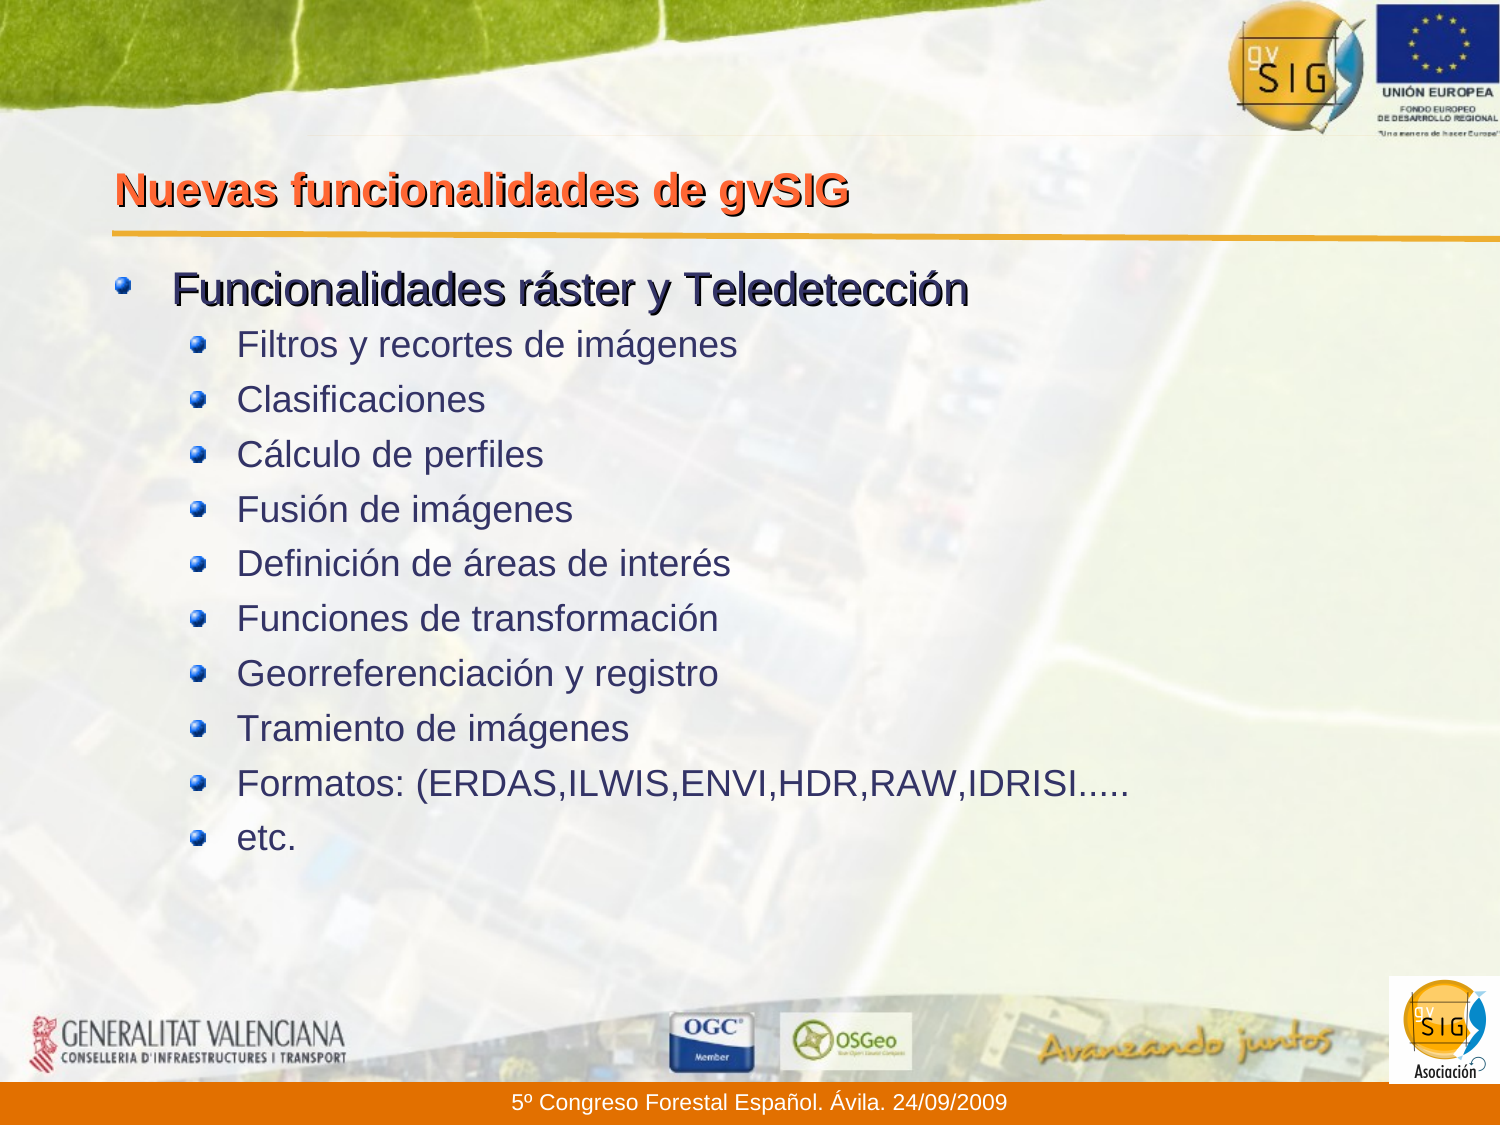

#
Nuevas funcionalidades de gvSIG
Funcionalidades ráster y Teledetección
Filtros y recortes de imágenes
Clasificaciones
Cálculo de perfiles
Fusión de imágenes
Definición de áreas de interés
Funciones de transformación
Georreferenciación y registro
Tramiento de imágenes
Formatos: (ERDAS,ILWIS,ENVI,HDR,RAW,IDRISI.....
etc.